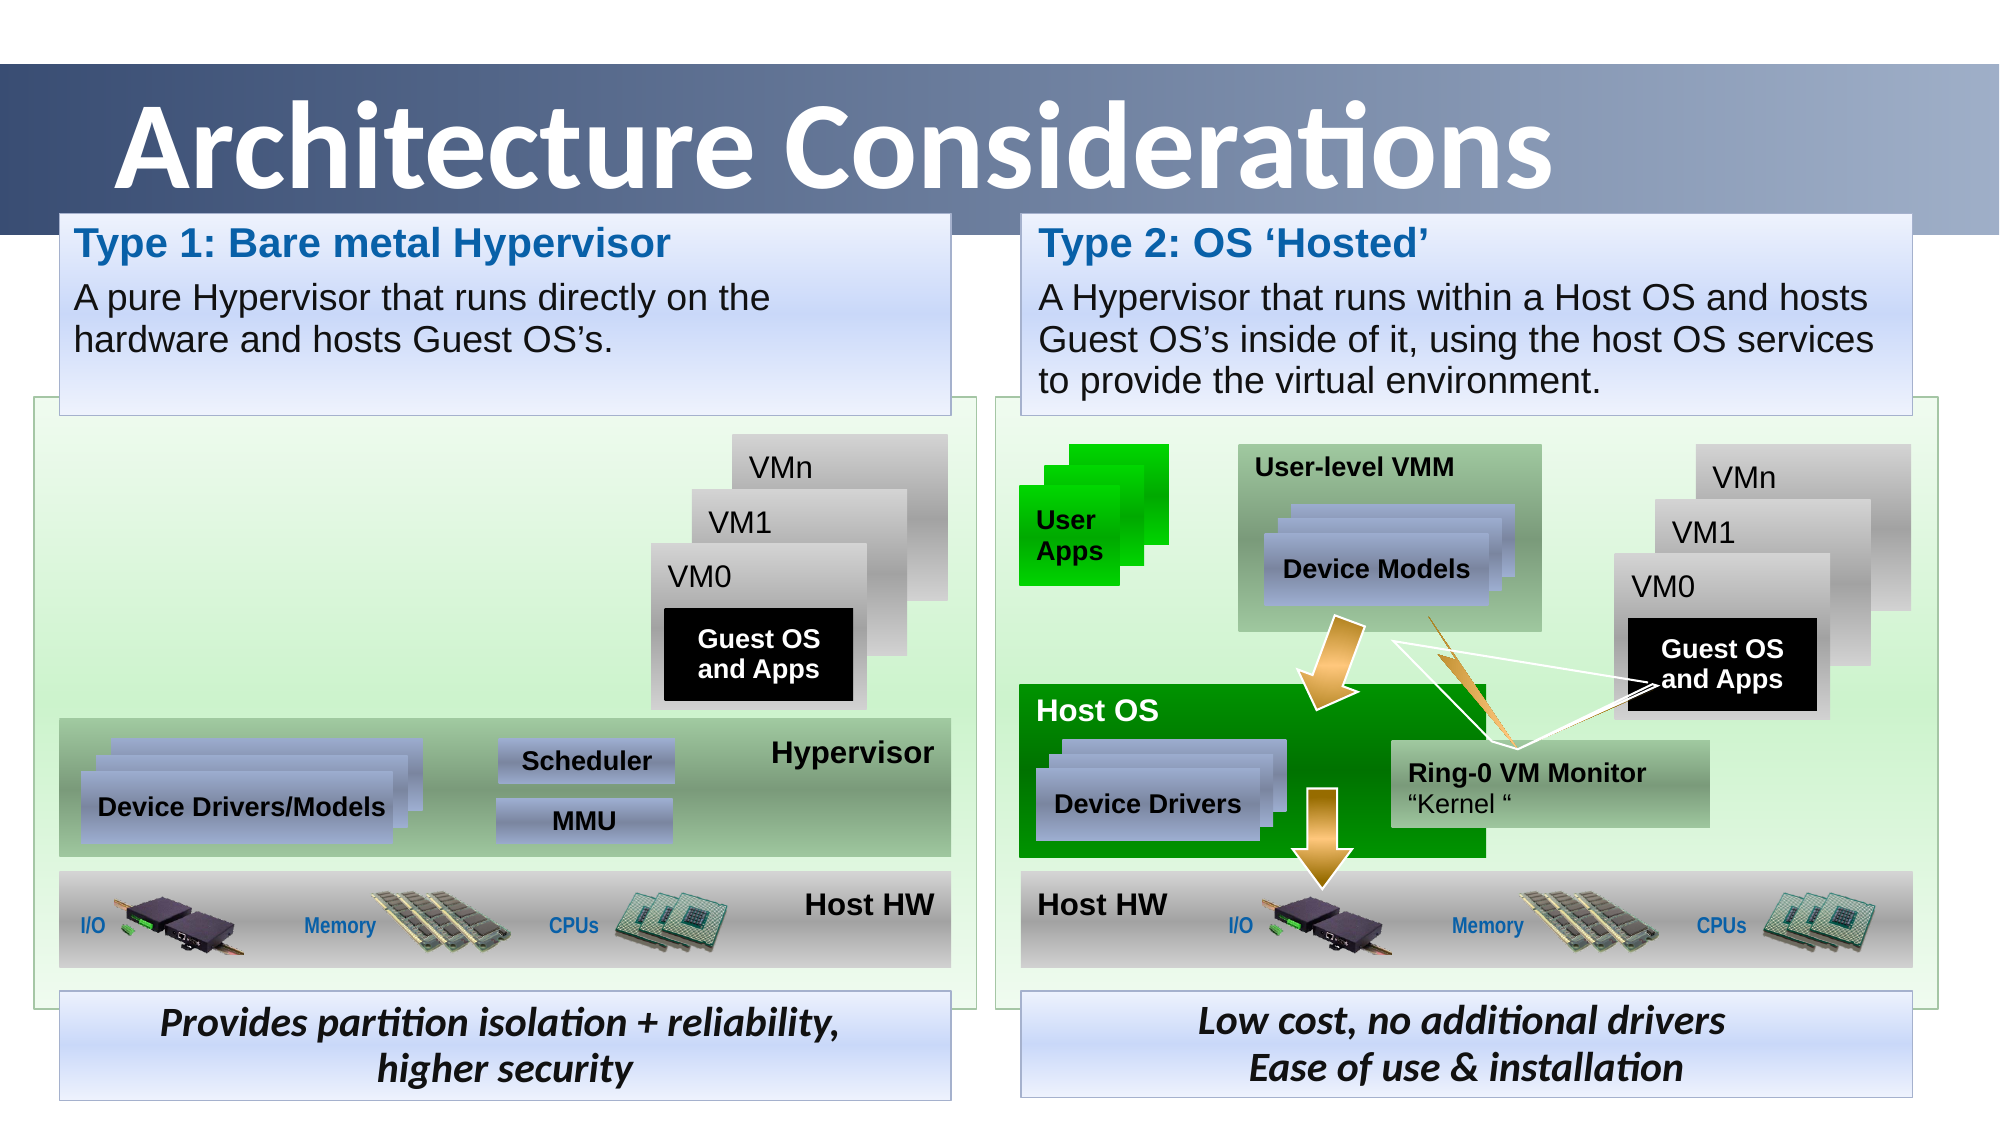

# Architecture Considerations
Type 1: Bare metal Hypervisor
A pure Hypervisor that runs directly on the hardware and hosts Guest OS’s.
Type 2: OS ‘Hosted’
A Hypervisor that runs within a Host OS and hosts Guest OS’s inside of it, using the host OS services to provide the virtual environment.
VMn
VM1
VM0
Guest OS
and Apps
User
Apps
User-level VMM
Device Models
VMn
VM1
VM0
Guest OS
and Apps
Host OS
Device Drivers
Hypervisor
Scheduler
Device Drivers/Models
MMU
Ring-0 VM Monitor
“Kernel “
Host HW
I/O
Memory
CPUs
Host HW
I/O
Memory
CPUs
Provides partition isolation + reliability,
higher security
Low cost, no additional drivers
Ease of use & installation